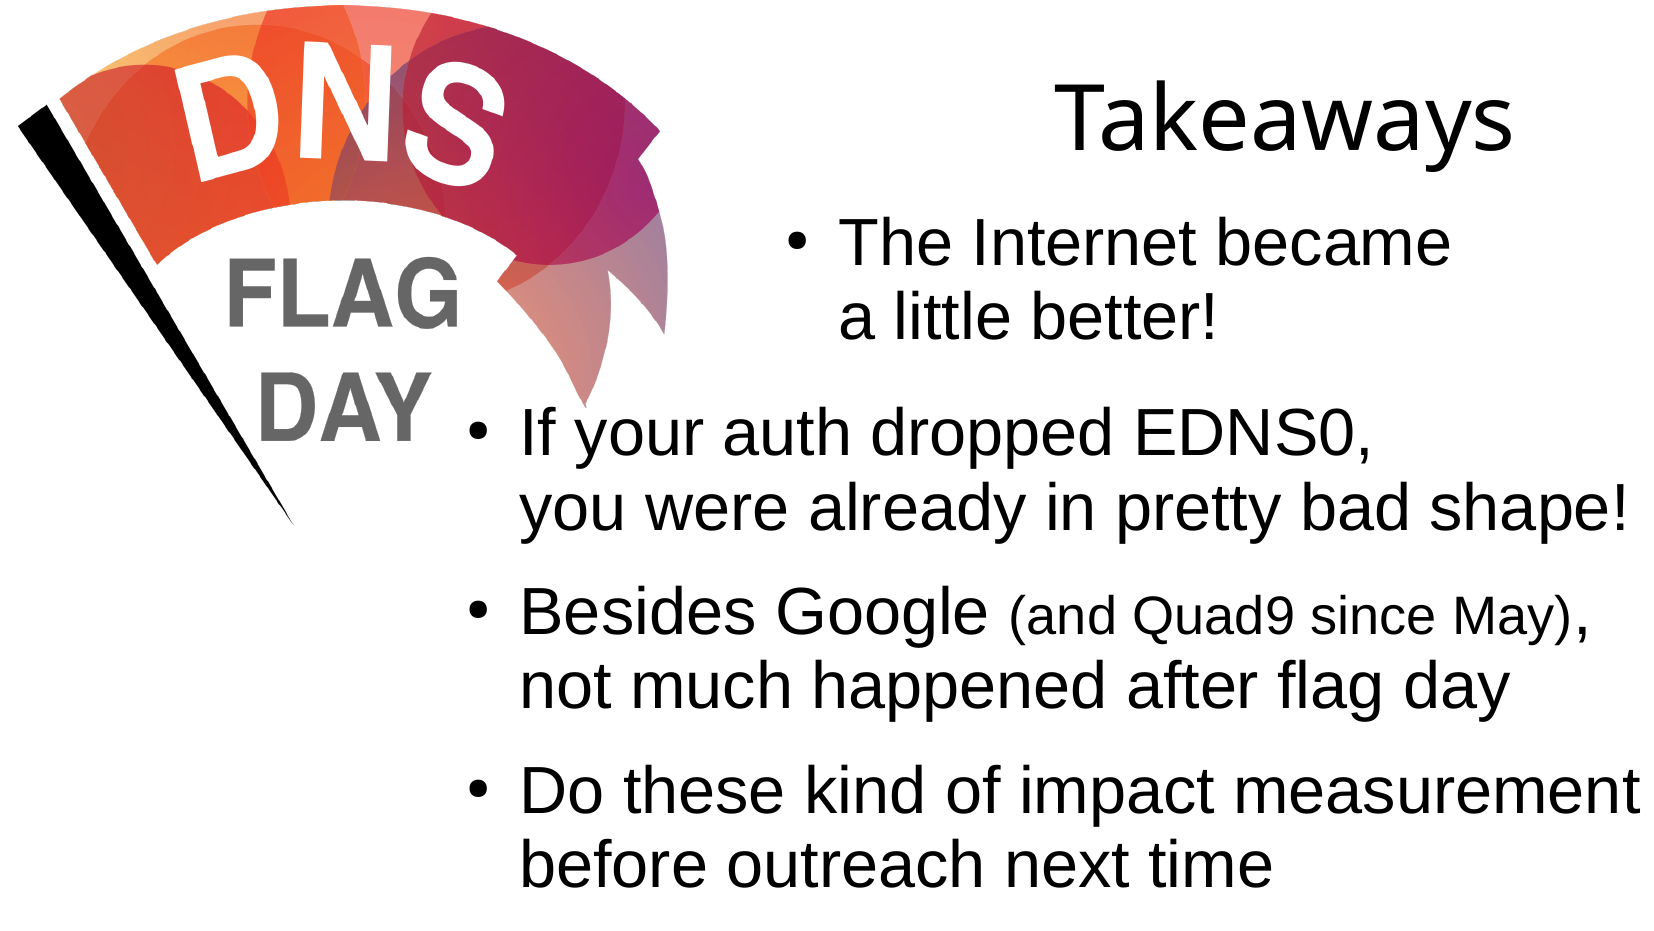

Takeaways
The Internet became
a little better!
# If your auth dropped EDNS0, you were already in pretty bad shape!
Besides Google (and Quad9 since May),
not much happened after flag day
Do these kind of impact measurement
before outreach next time